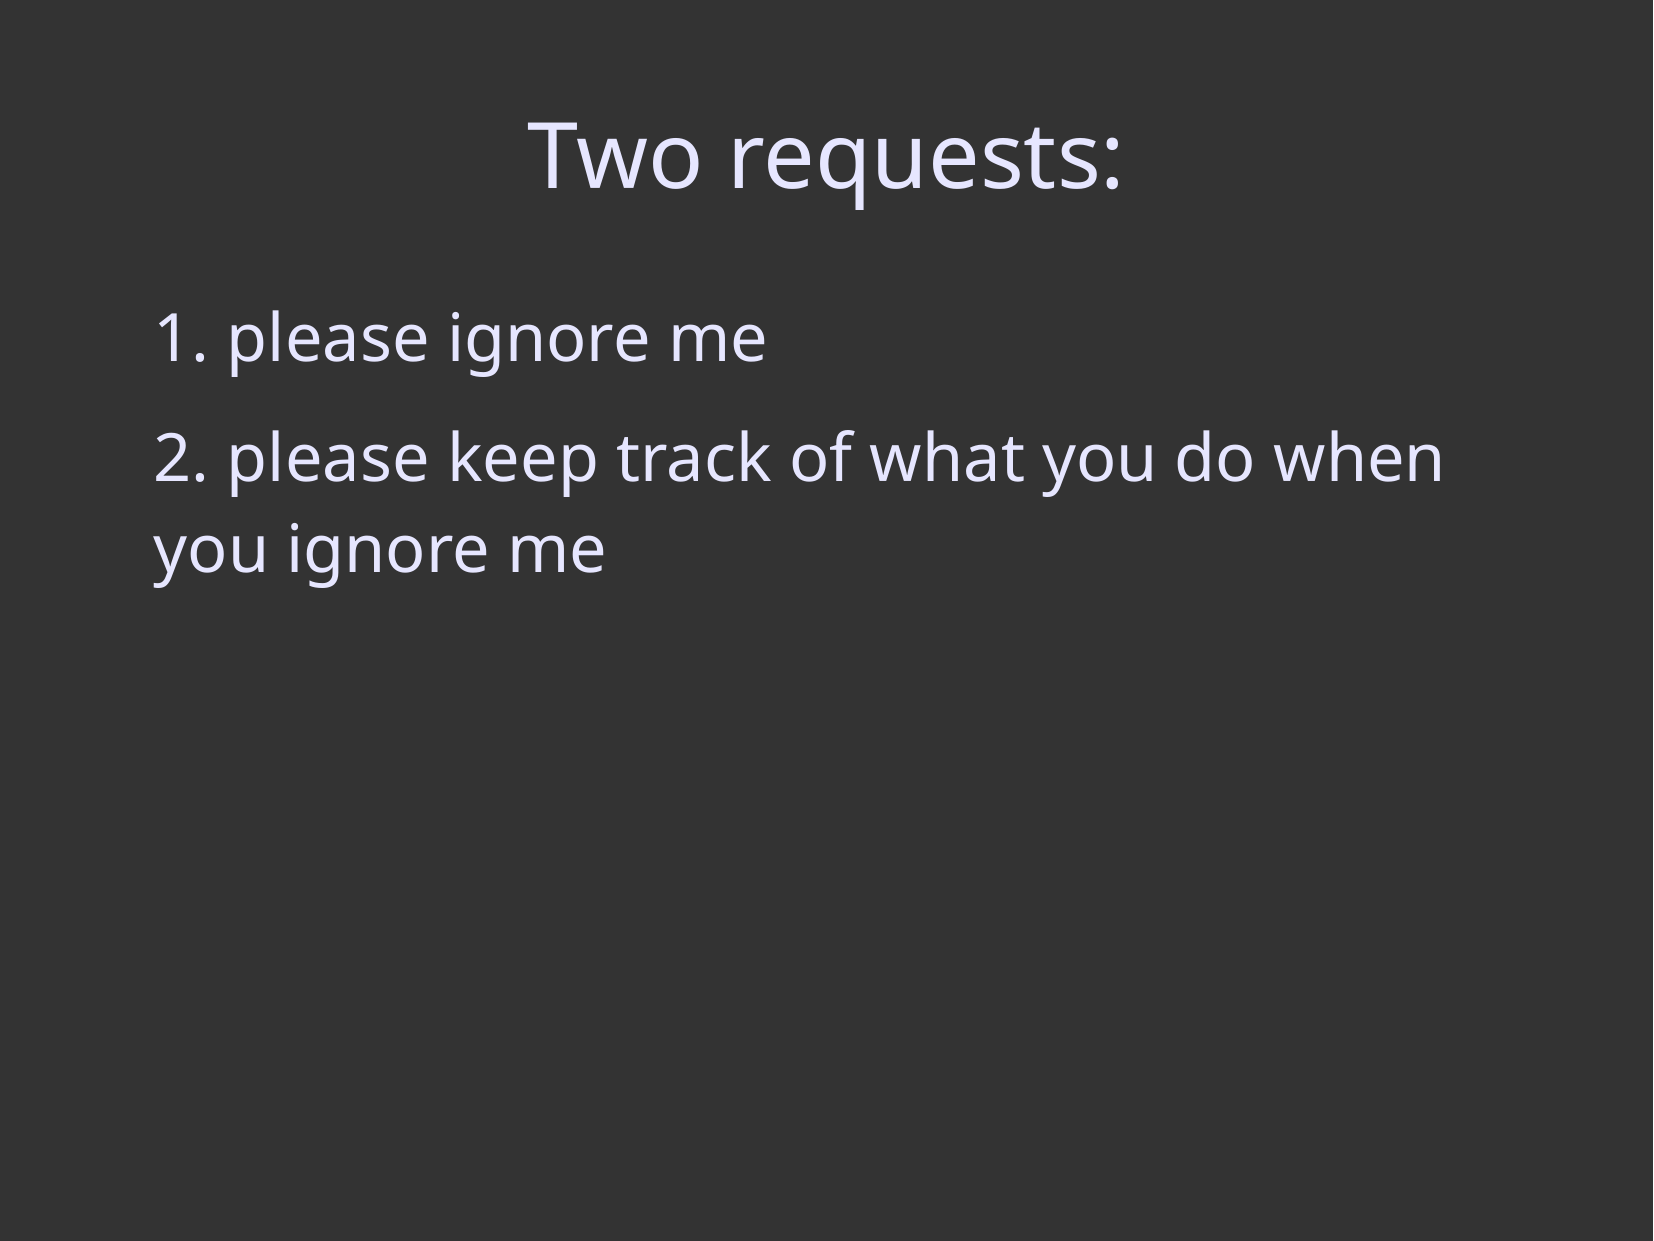

# Two requests:
1. please ignore me
2. please keep track of what you do when you ignore me